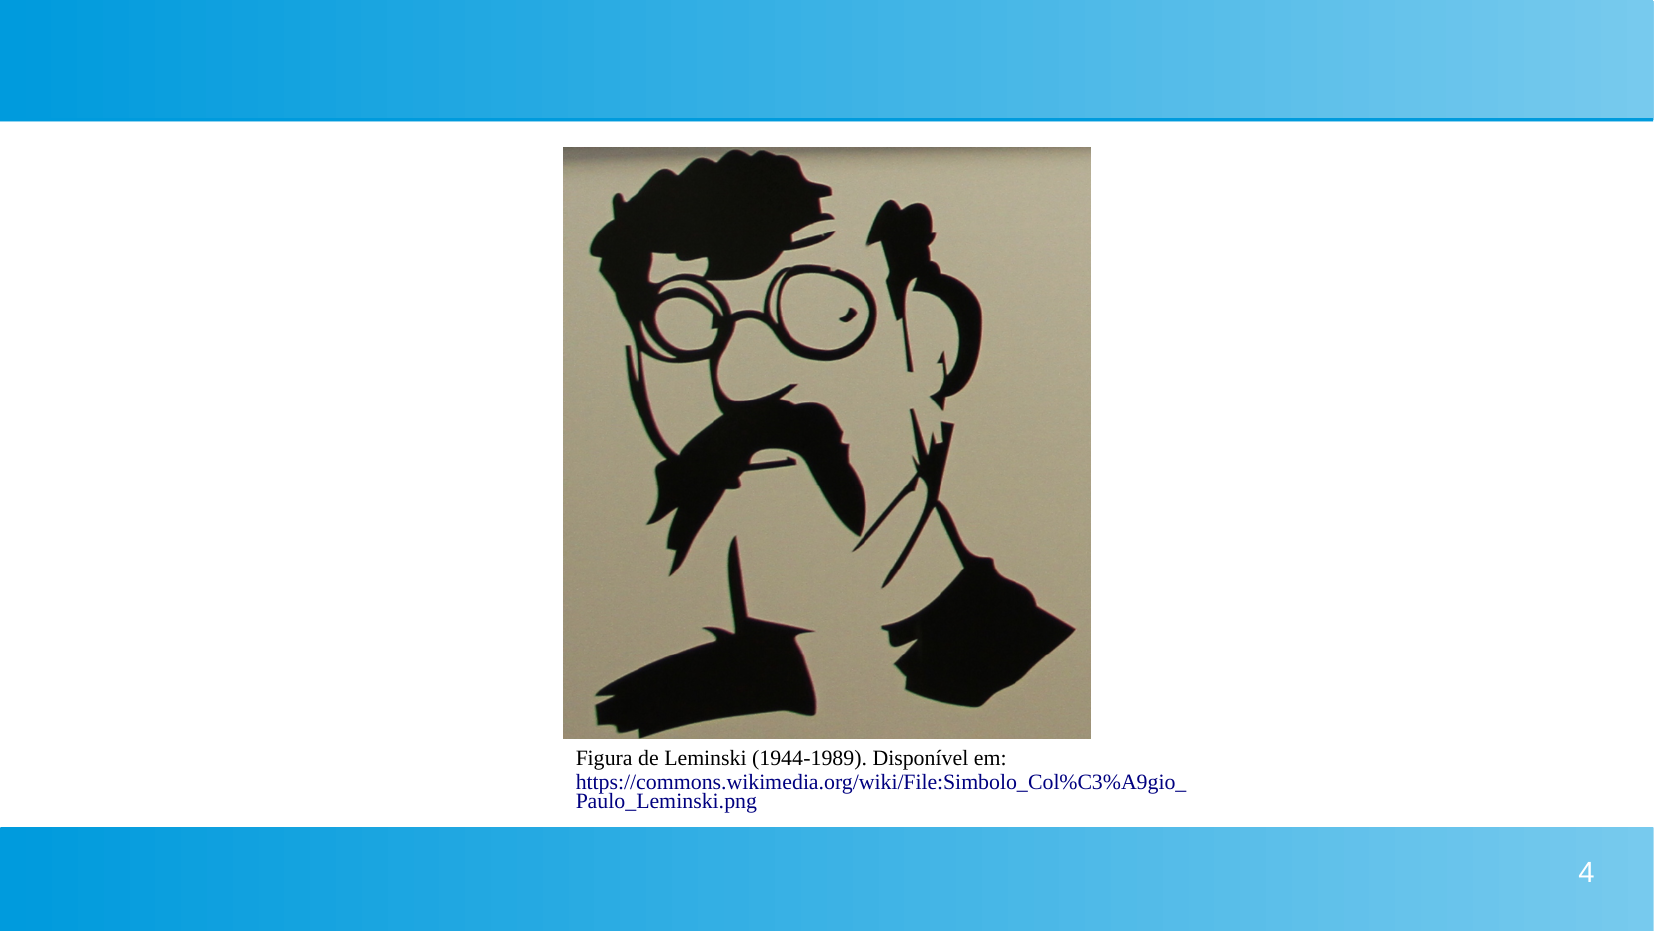

Figura de Leminski (1944-1989). Disponível em: https://commons.wikimedia.org/wiki/File:Simbolo_Col%C3%A9gio_Paulo_Leminski.png
4